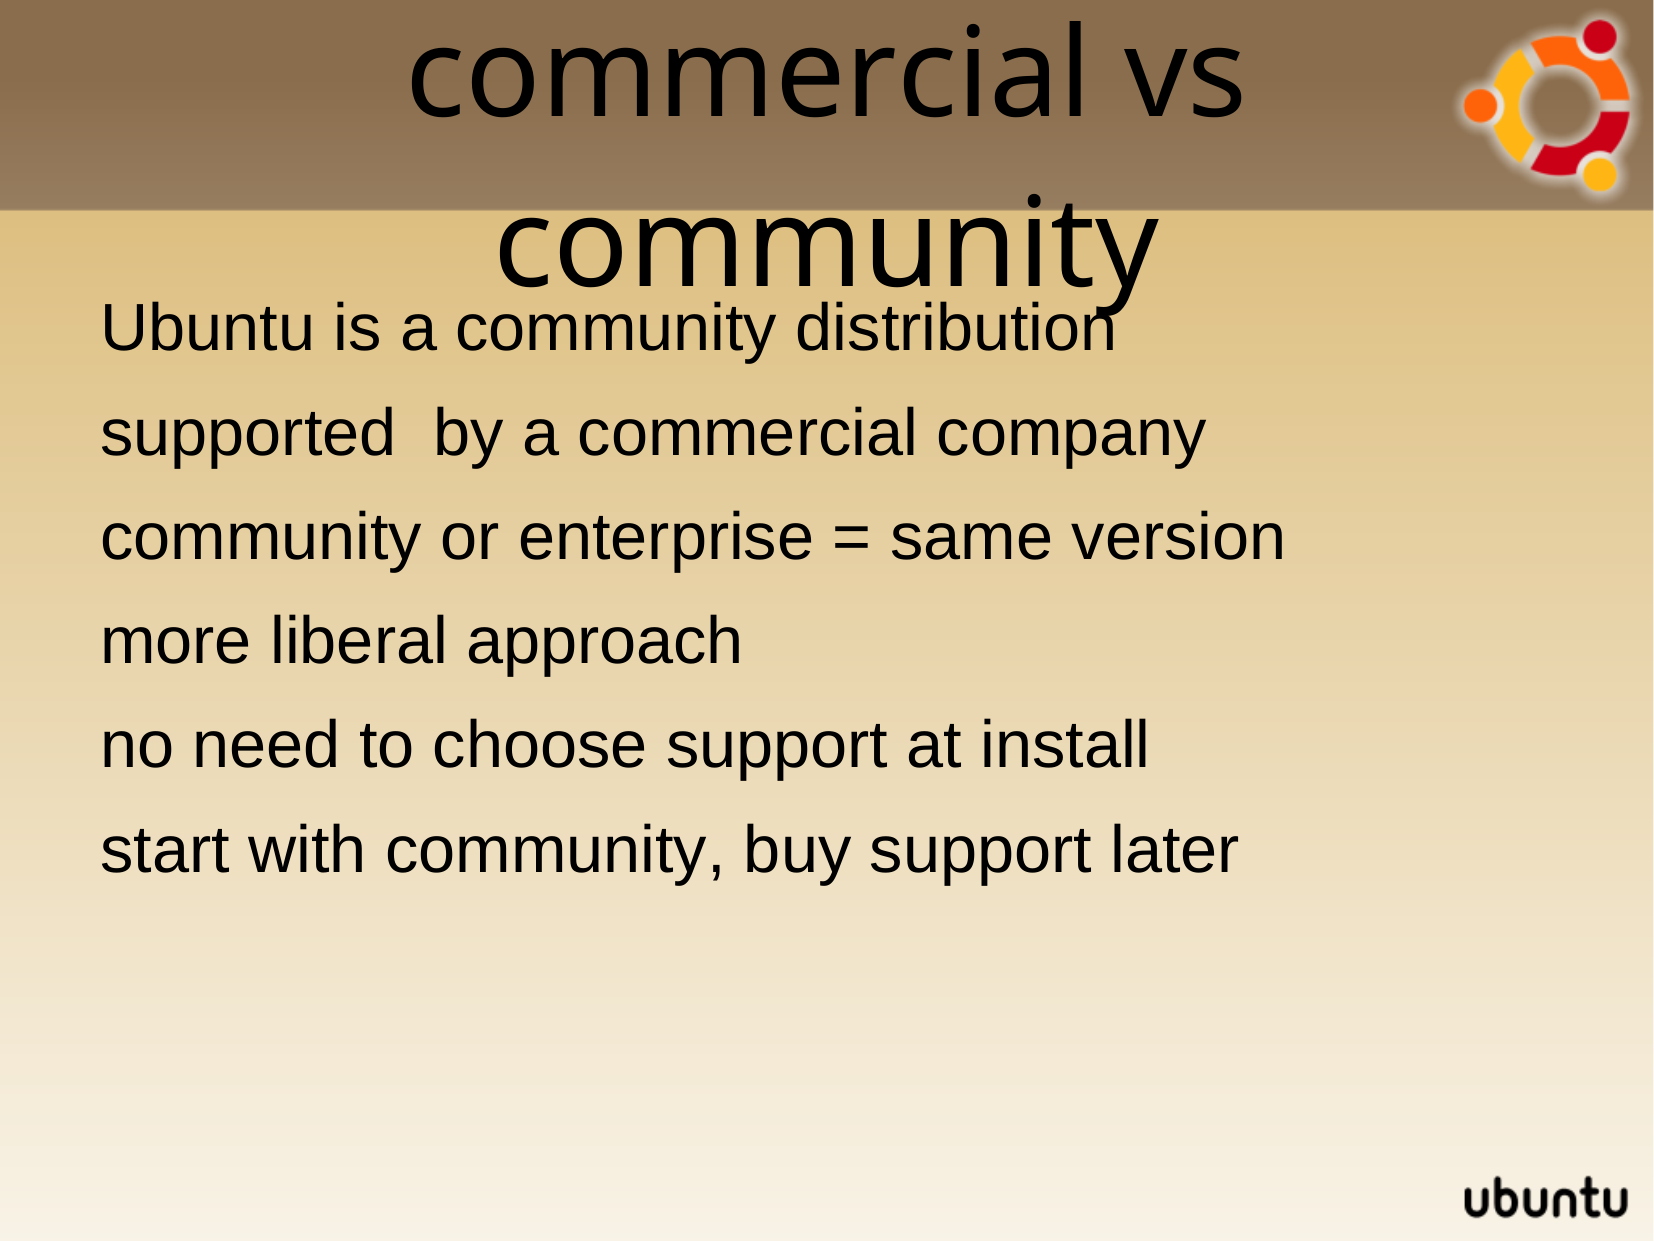

# commercial vs community
Ubuntu is a community distribution
supported by a commercial company
community or enterprise = same version
more liberal approach
no need to choose support at install
start with community, buy support later